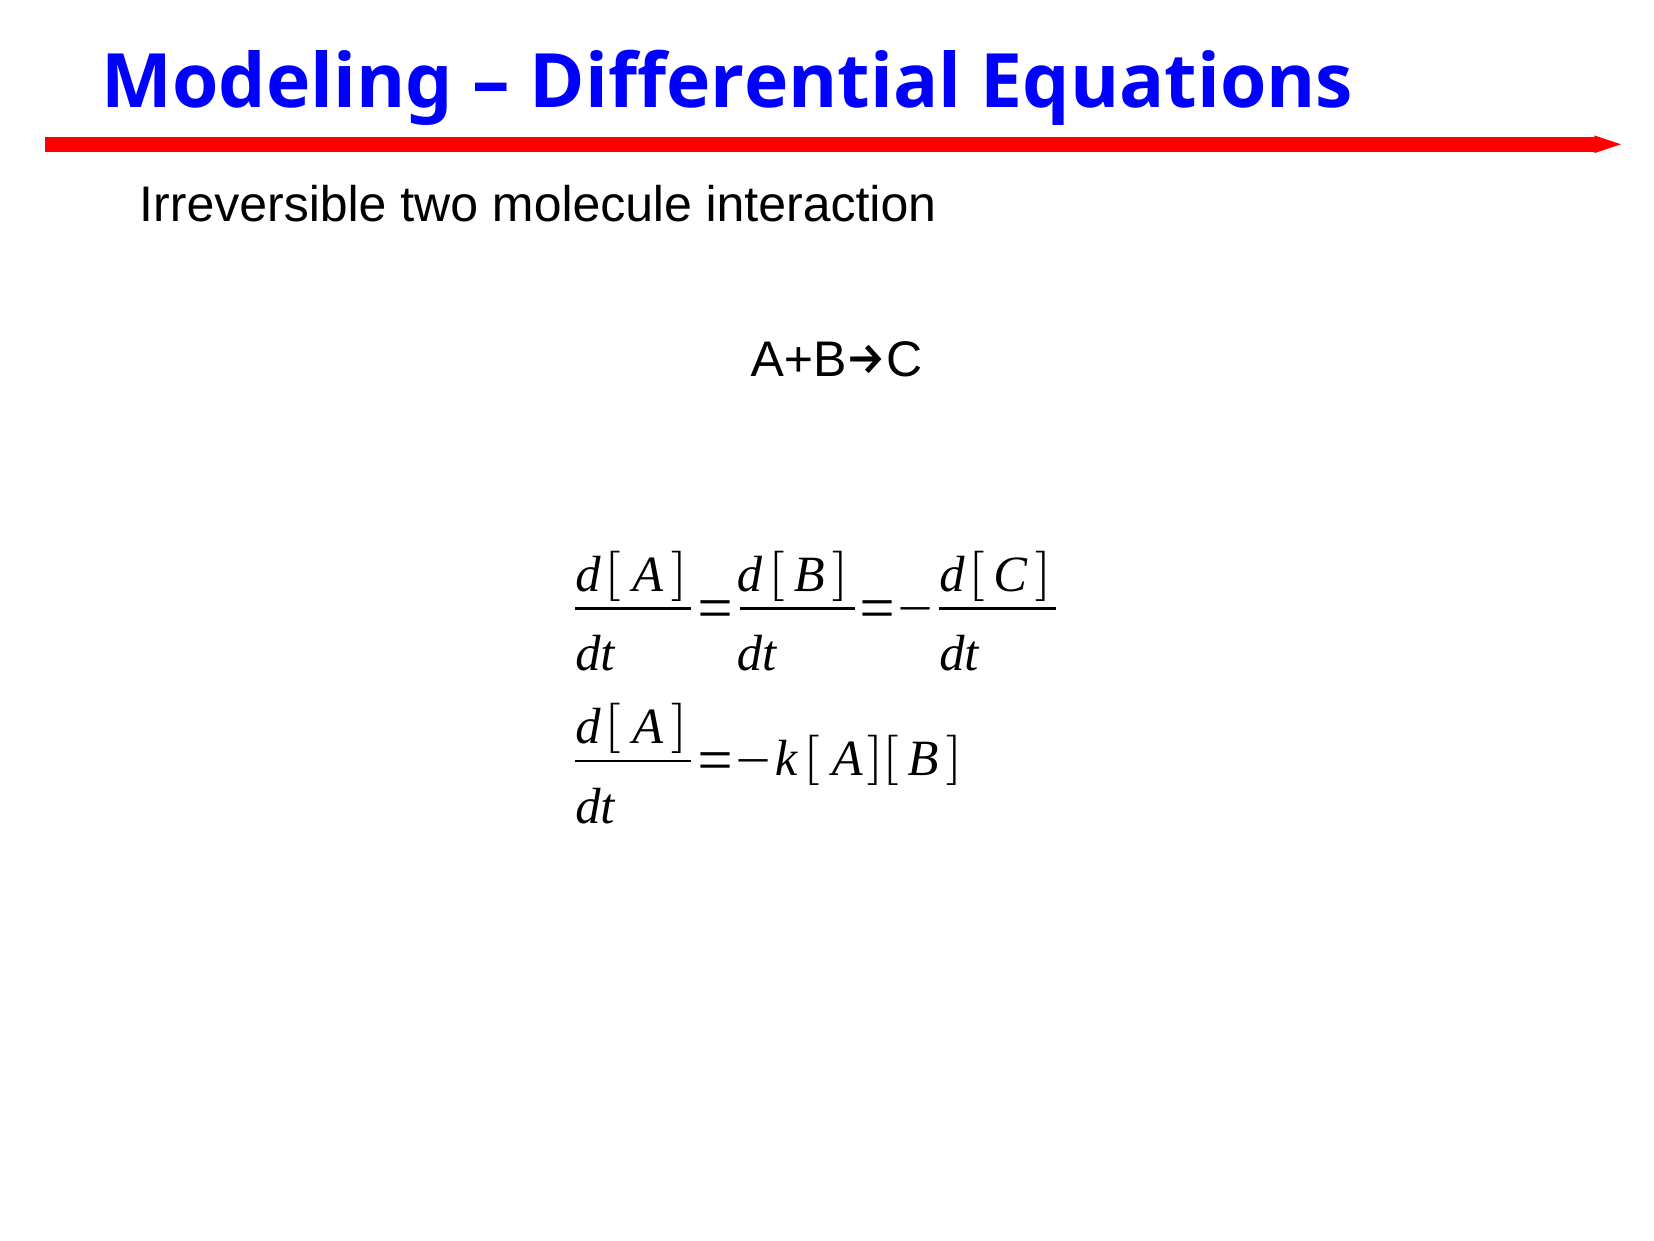

# Modeling – Differential Equations
Irreversible two molecule interaction
A+B→C